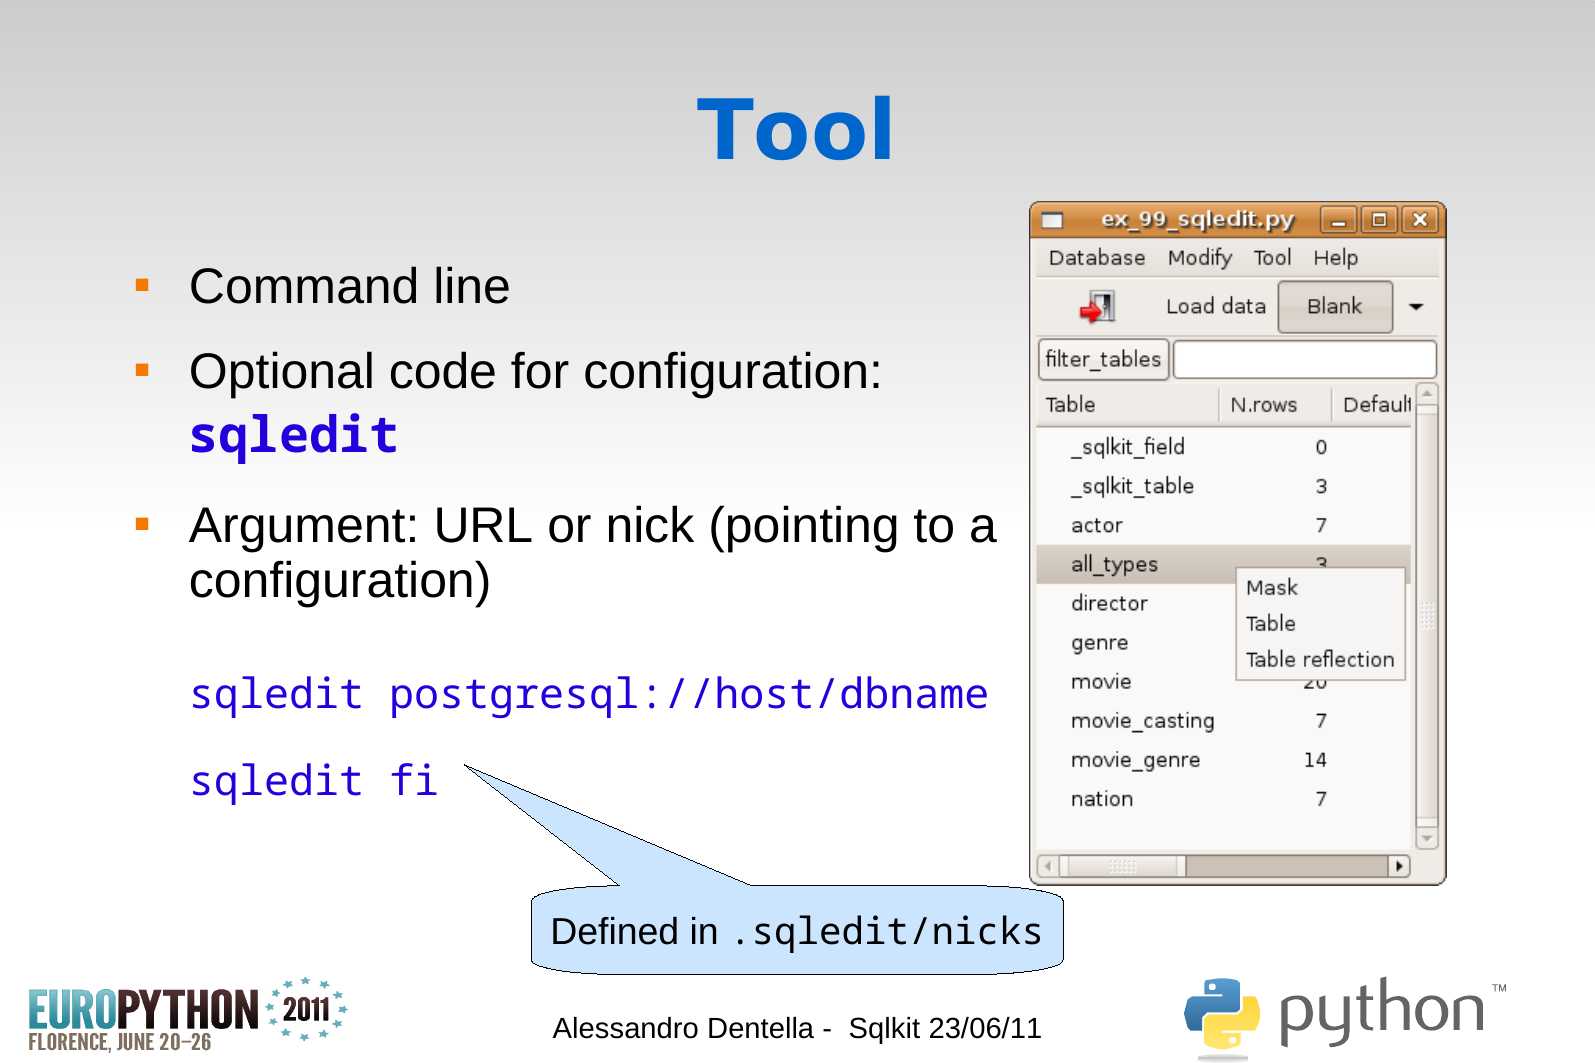

# Tool
Command line
Optional code for configuration: sqledit
Argument: URL or nick (pointing to a configuration)
sqledit postgresql://host/dbname
sqledit fi
Defined in .sqledit/nicks